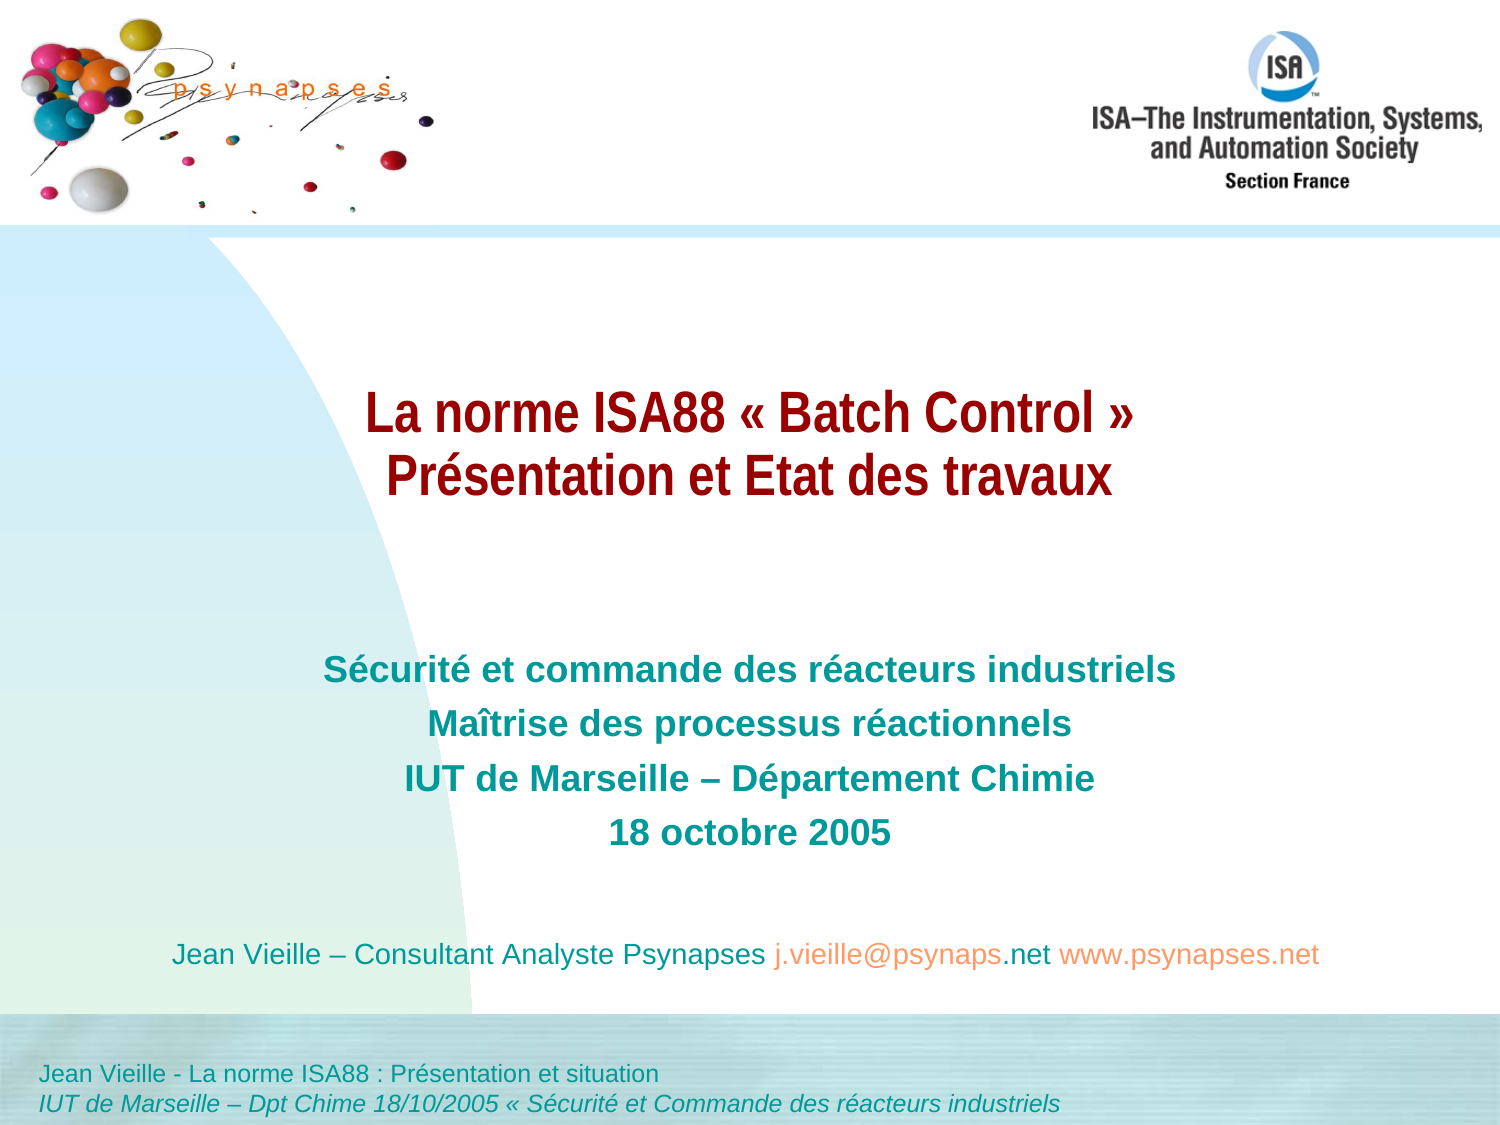

# La norme ISA88 « Batch Control » Présentation et Etat des travaux
Sécurité et commande des réacteurs industriels
Maîtrise des processus réactionnels
IUT de Marseille – Département Chimie
18 octobre 2005
Jean Vieille – Consultant Analyste Psynapses j.vieille@psynaps.net www.psynapses.net